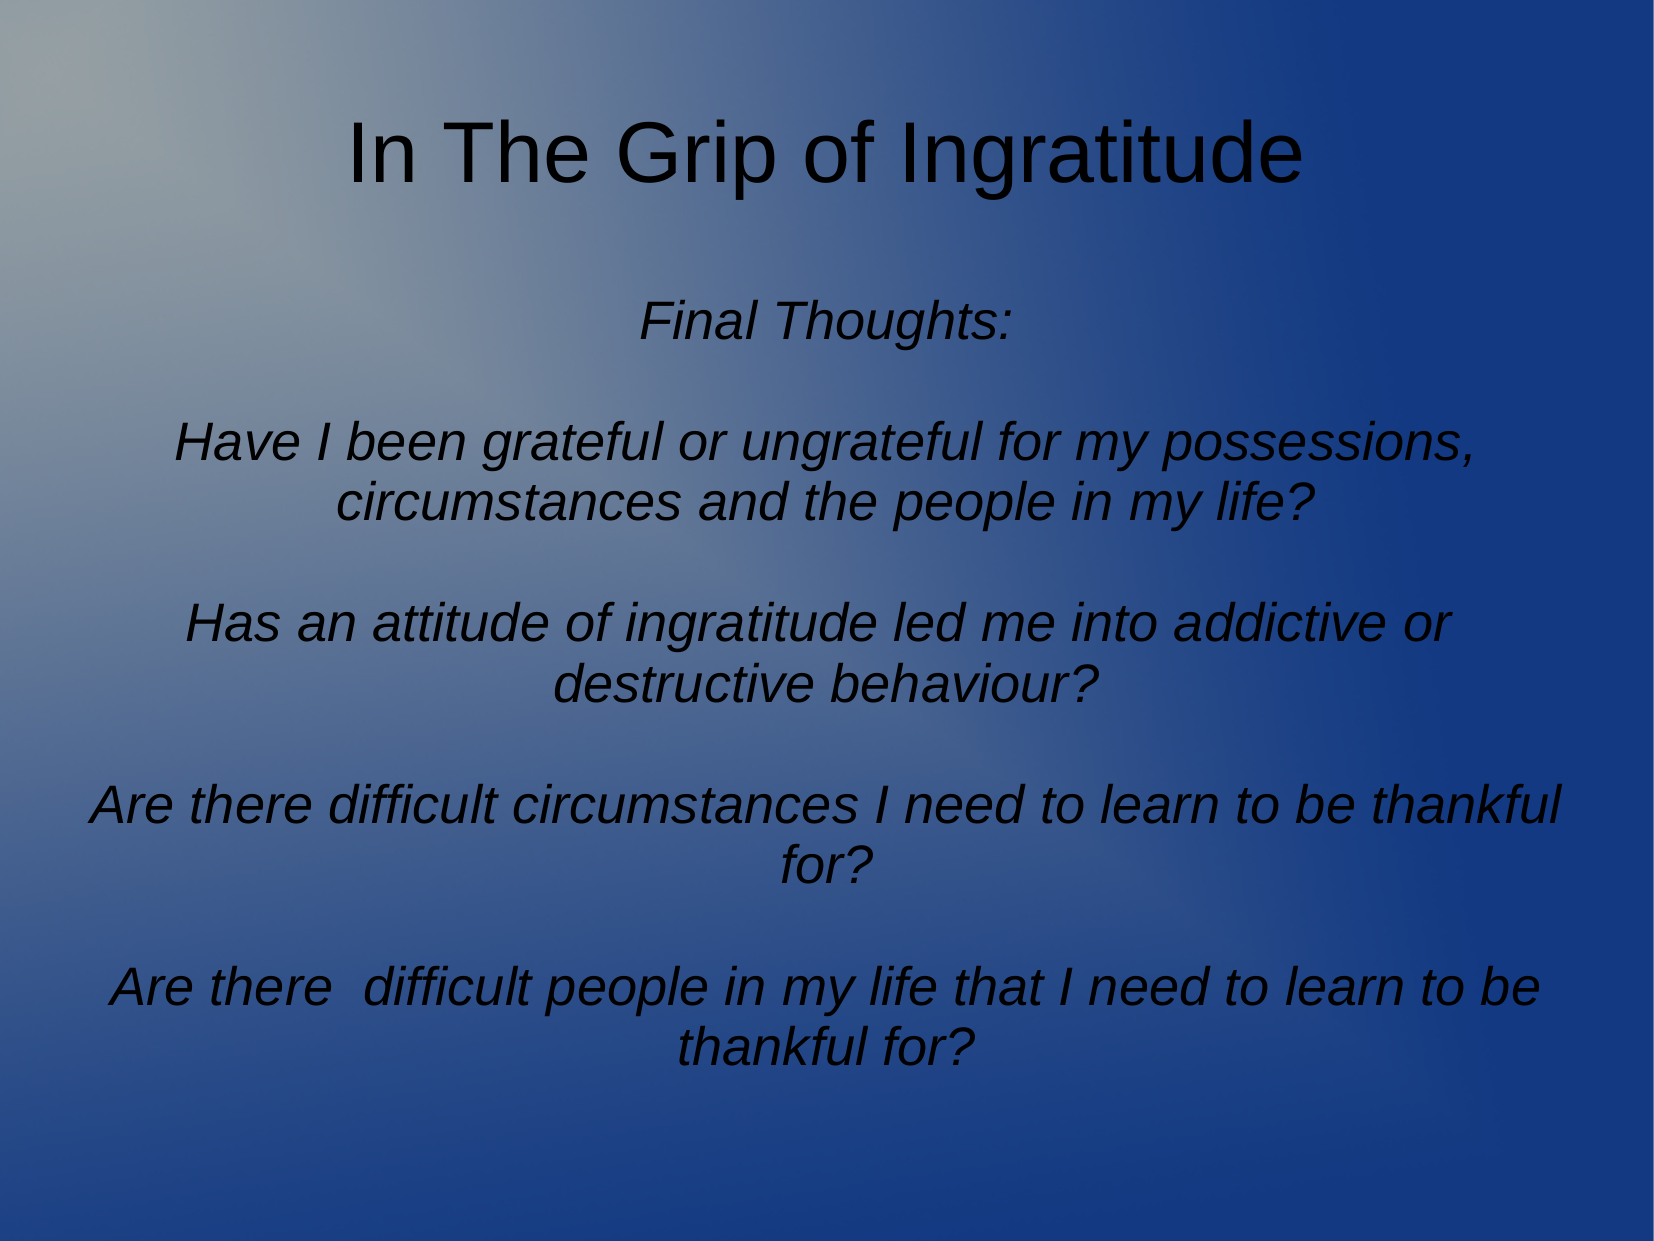

# In The Grip of Ingratitude
Final Thoughts:
Have I been grateful or ungrateful for my possessions, circumstances and the people in my life?
Has an attitude of ingratitude led me into addictive or destructive behaviour?
Are there difficult circumstances I need to learn to be thankful for?
Are there difficult people in my life that I need to learn to be thankful for?